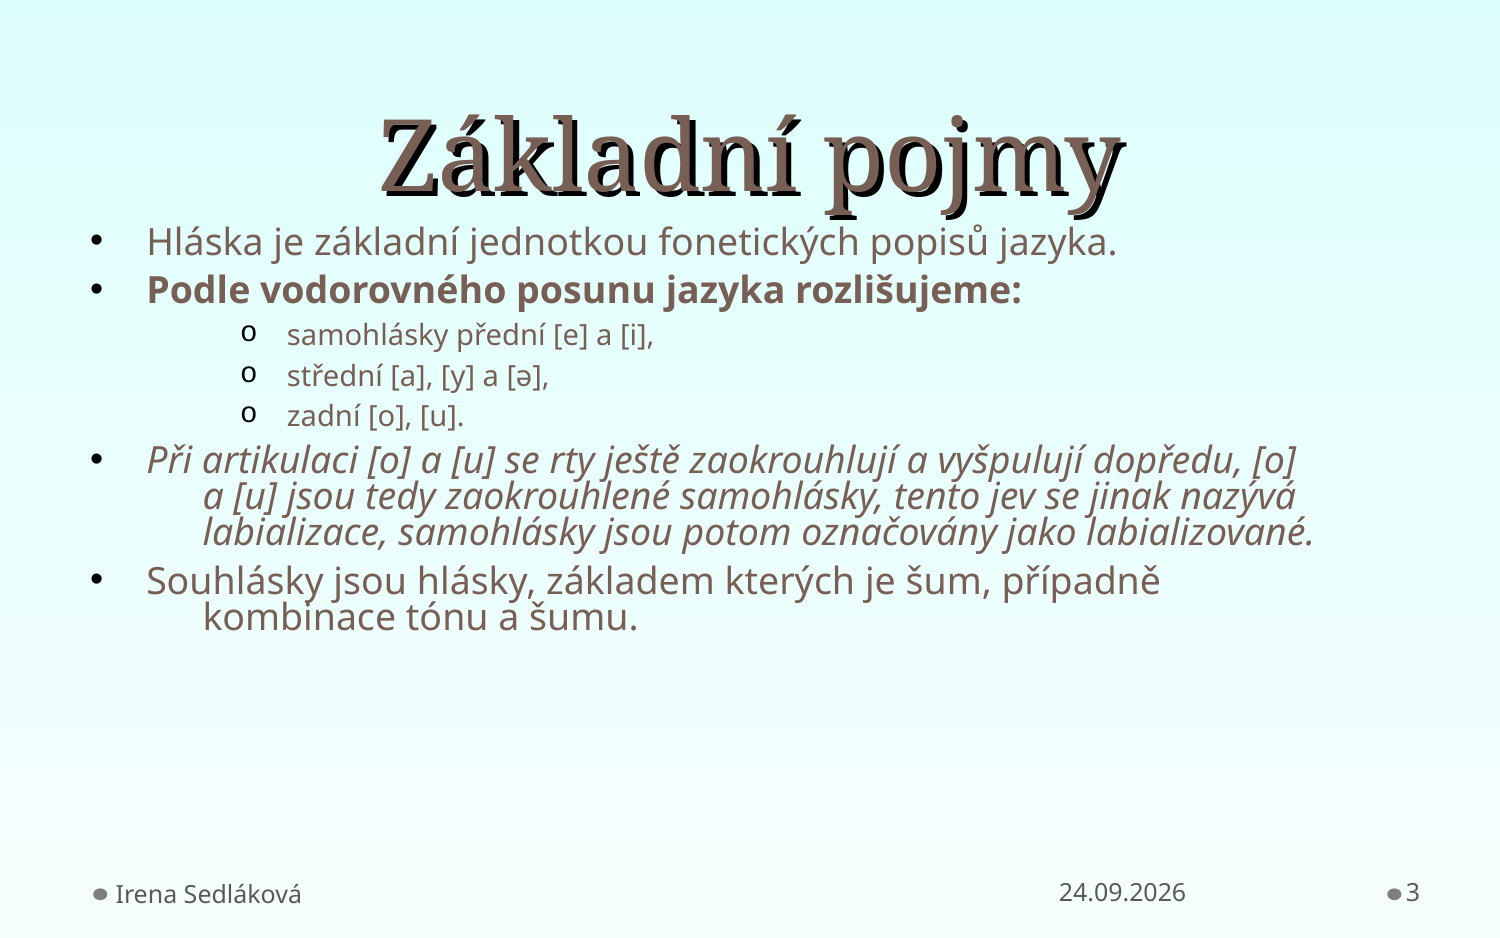

# Základní pojmy
Hláska je základní jednotkou fonetických popisů jazyka.
Podle vodorovného posunu jazyka rozlišujeme:
samohlásky přední [e] a [i],
střední [a], [y] a [ǝ],
zadní [o], [u].
Při artikulaci [o] a [u] se rty ještě zaokrouhlují a vyšpulují dopředu, [o] a [u] jsou tedy zaokrouhlené samohlásky, tento jev se jinak nazývá labializace, samohlásky jsou potom označovány jako labializované.
Souhlásky jsou hlásky, základem kterých je šum, případně kombinace tónu a šumu.
Irena Sedláková
3